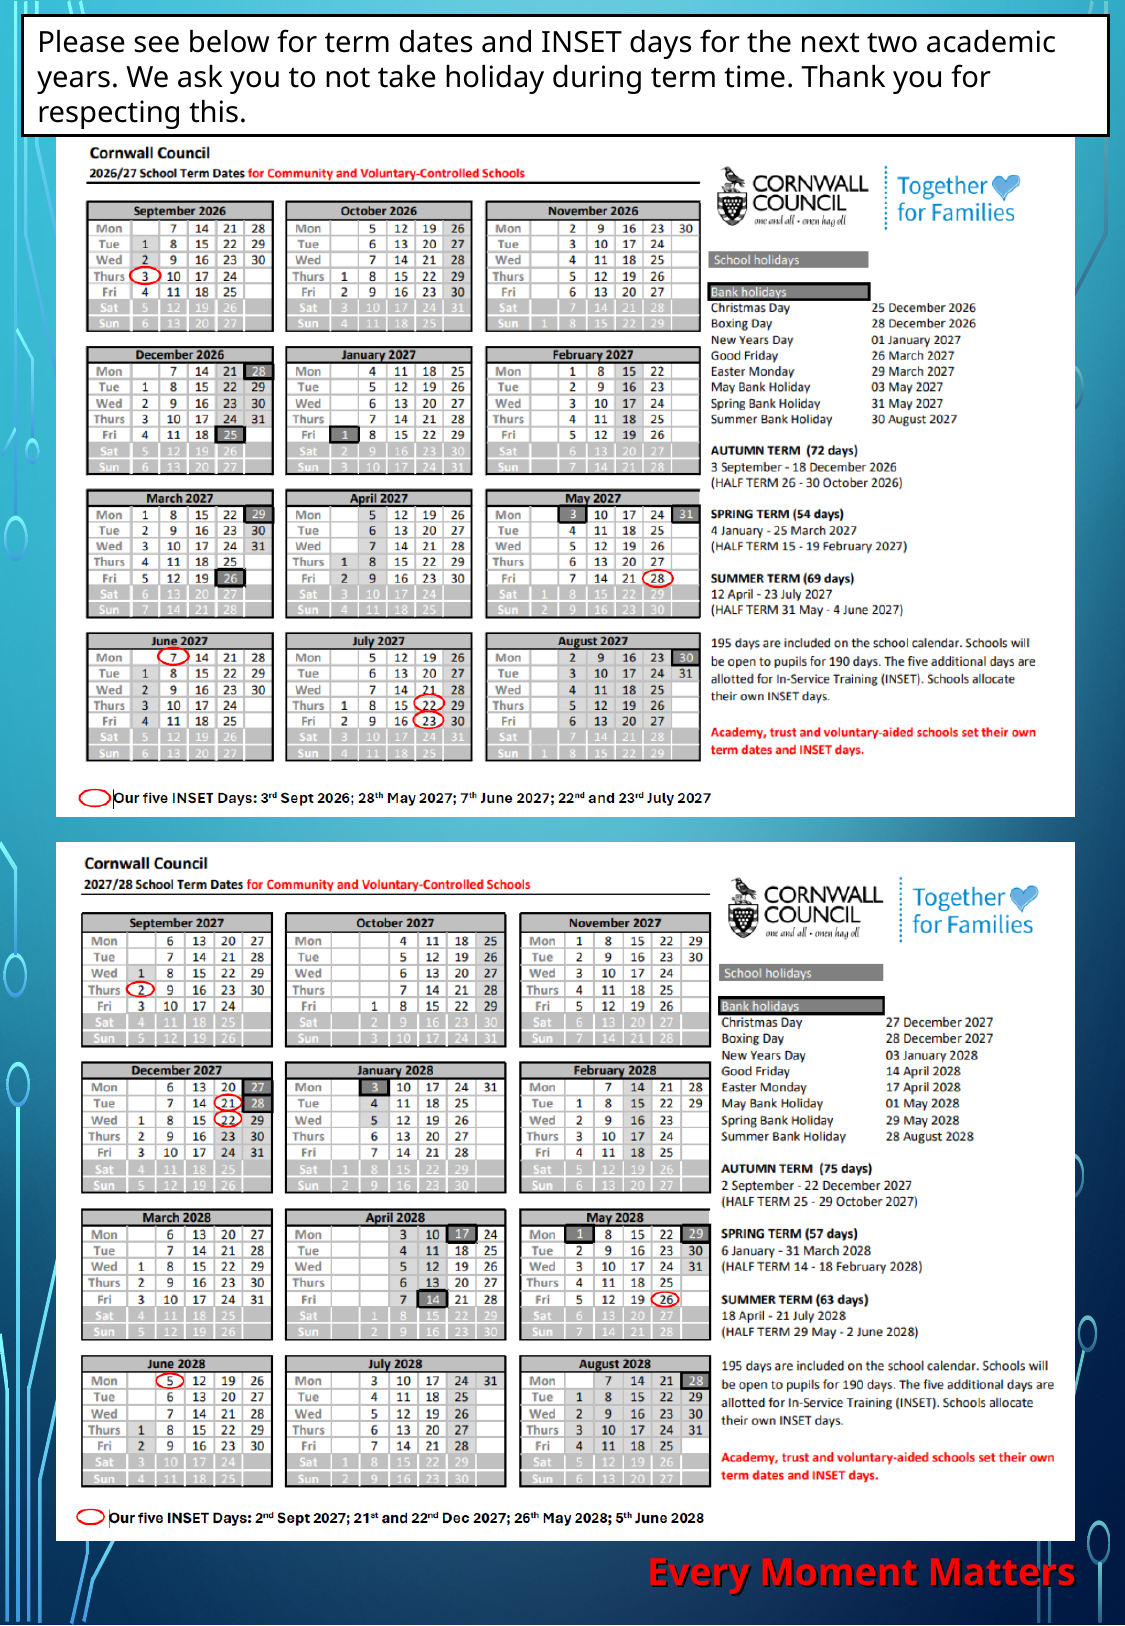

Please see below for term dates and INSET days for the next two academic years. We ask you to not take holiday during term time. Thank you for respecting this.
Every Moment Matters